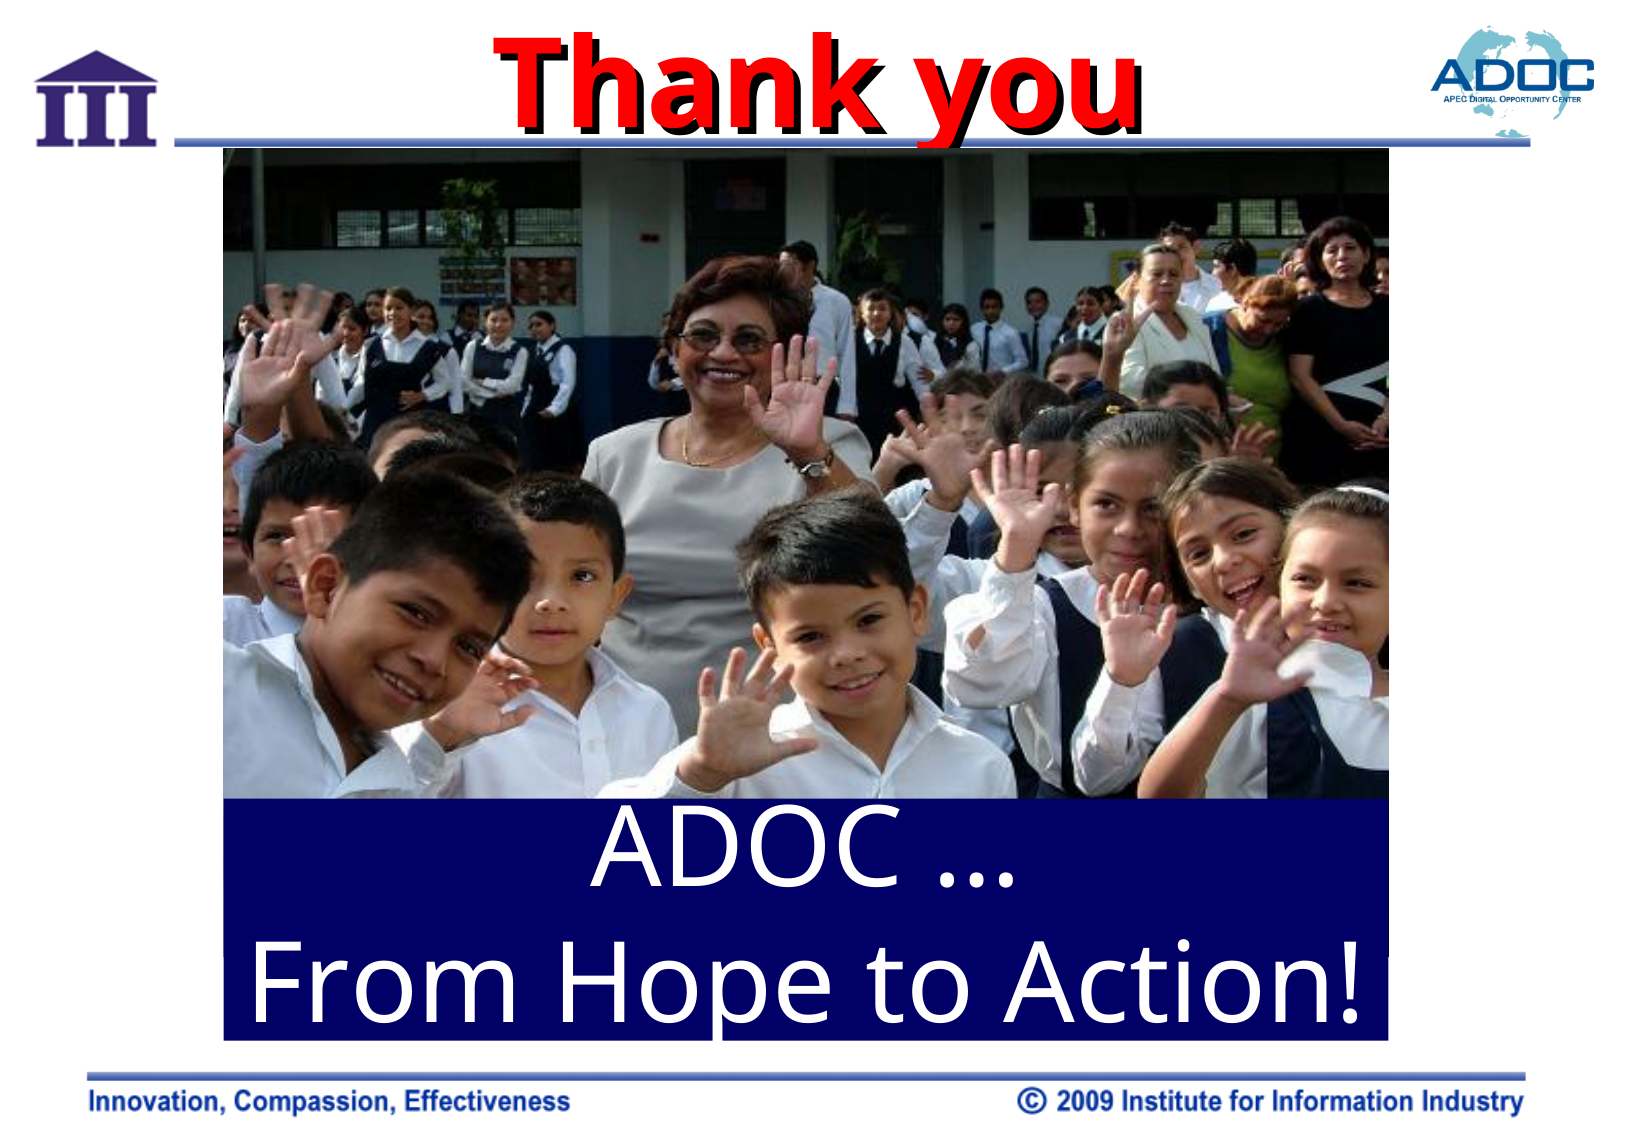

Thank you
ADOC …
From Hope to Action!